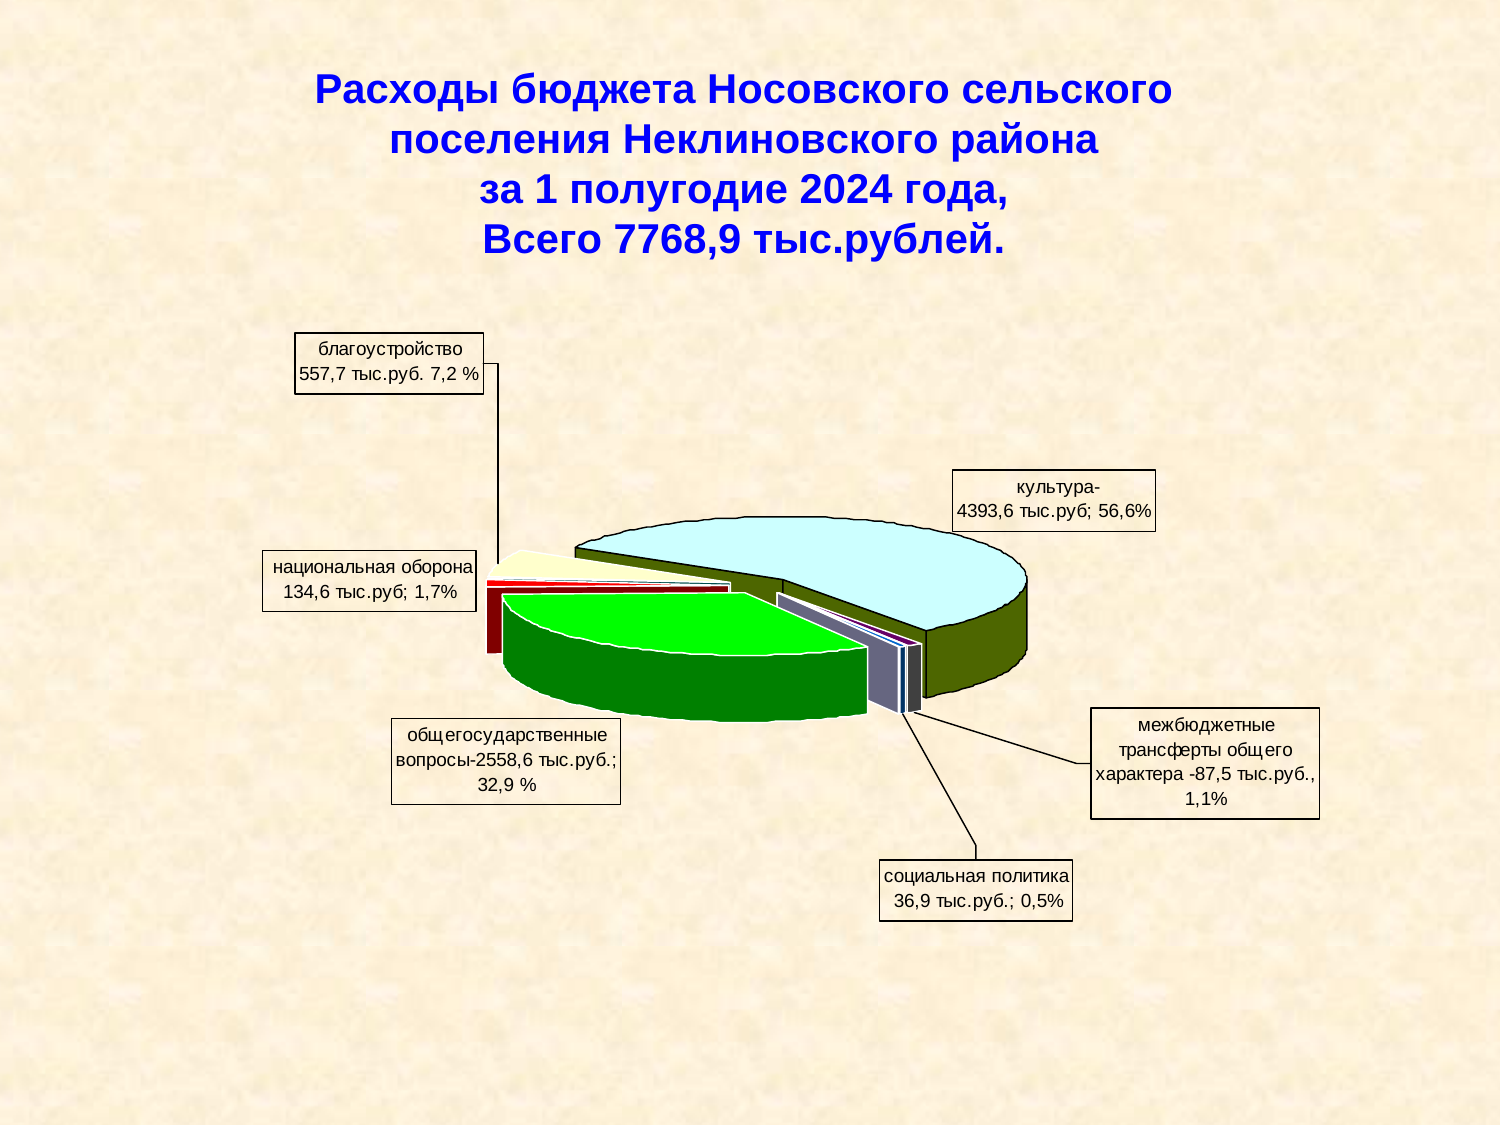

Расходы бюджета Носовского сельского поселения Неклиновского района
 за 1 полугодие 2024 года,
Всего 7768,9 тыс.рублей.